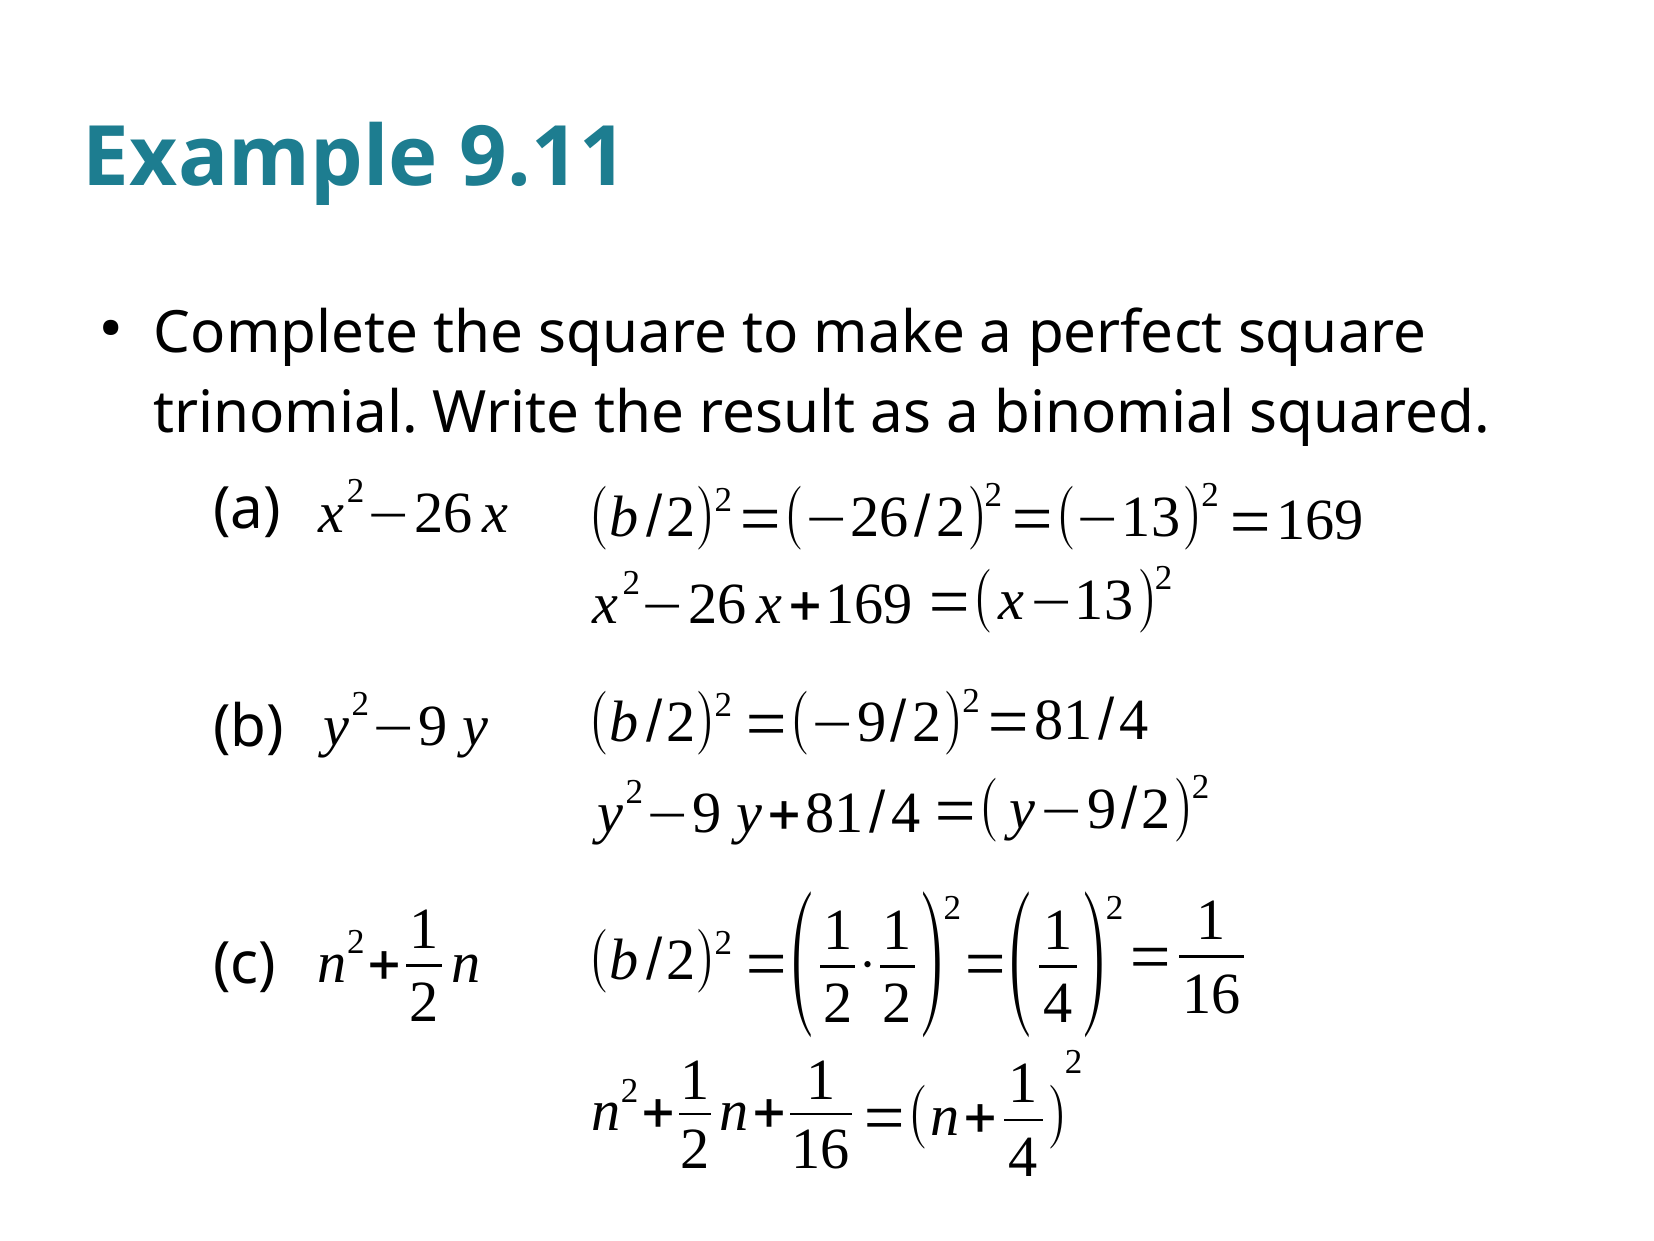

# Example 9.11
Complete the square to make a perfect square trinomial. Write the result as a binomial squared.
(a)
(b)
(c)